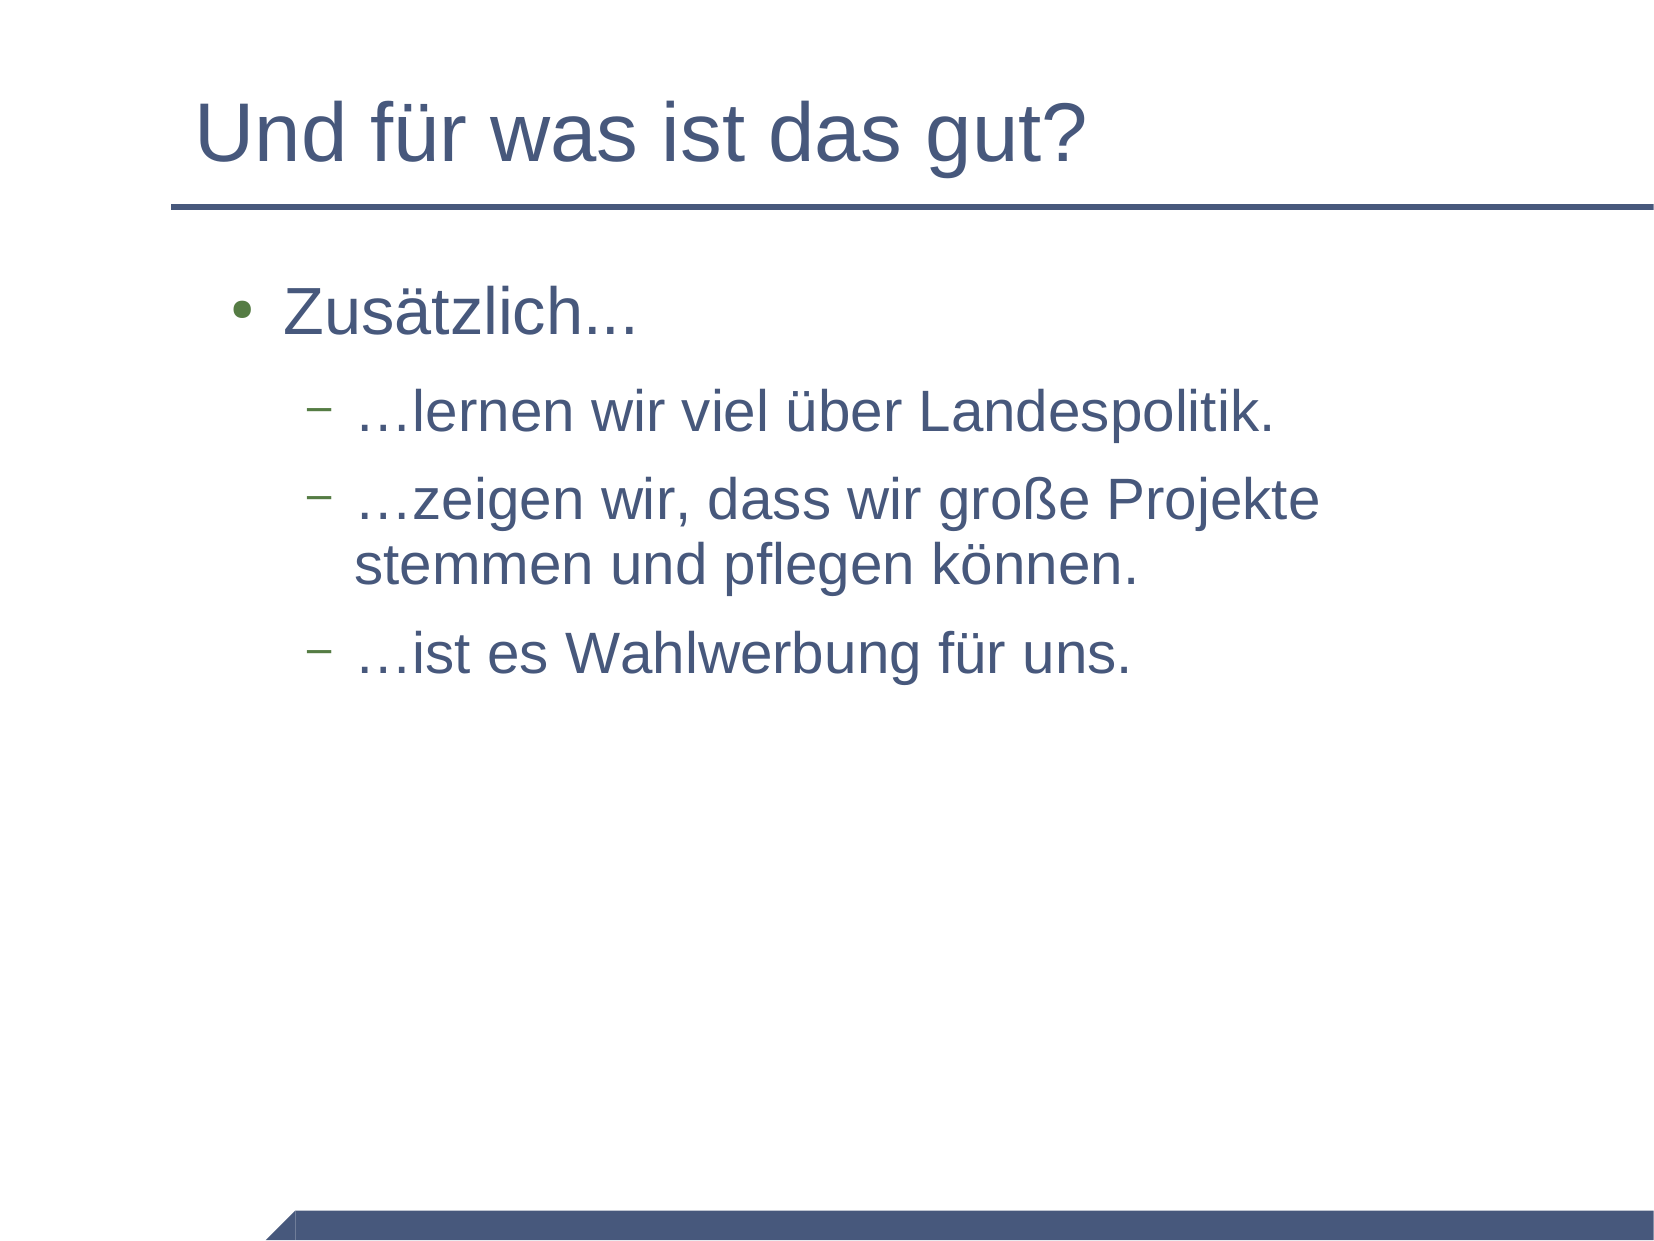

# Und für was ist das gut?
Zusätzlich...
…lernen wir viel über Landespolitik.
…zeigen wir, dass wir große Projekte stemmen und pflegen können.
…ist es Wahlwerbung für uns.